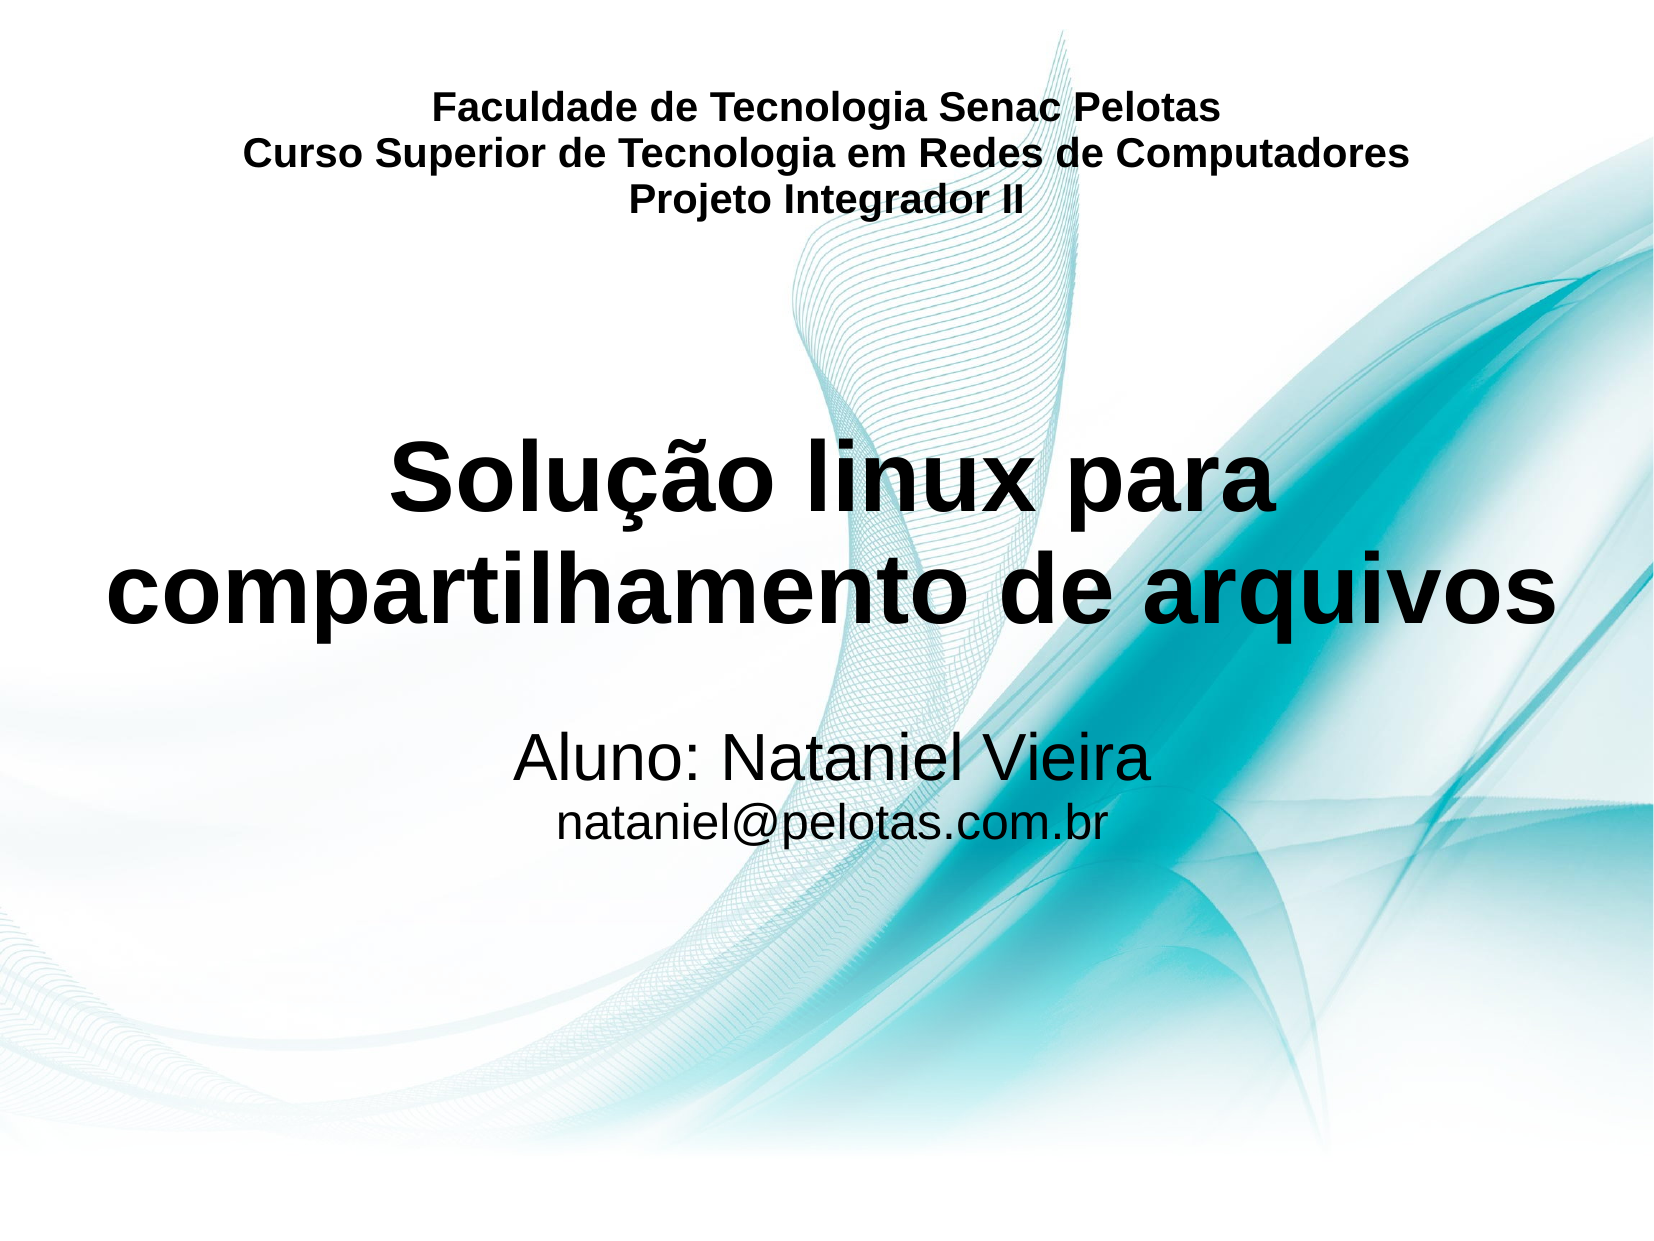

# Faculdade de Tecnologia Senac Pelotas Curso Superior de Tecnologia em Redes de Computadores Projeto Integrador II
Solução linux para compartilhamento de arquivos
Aluno: Nataniel Vieira
nataniel@pelotas.com.br